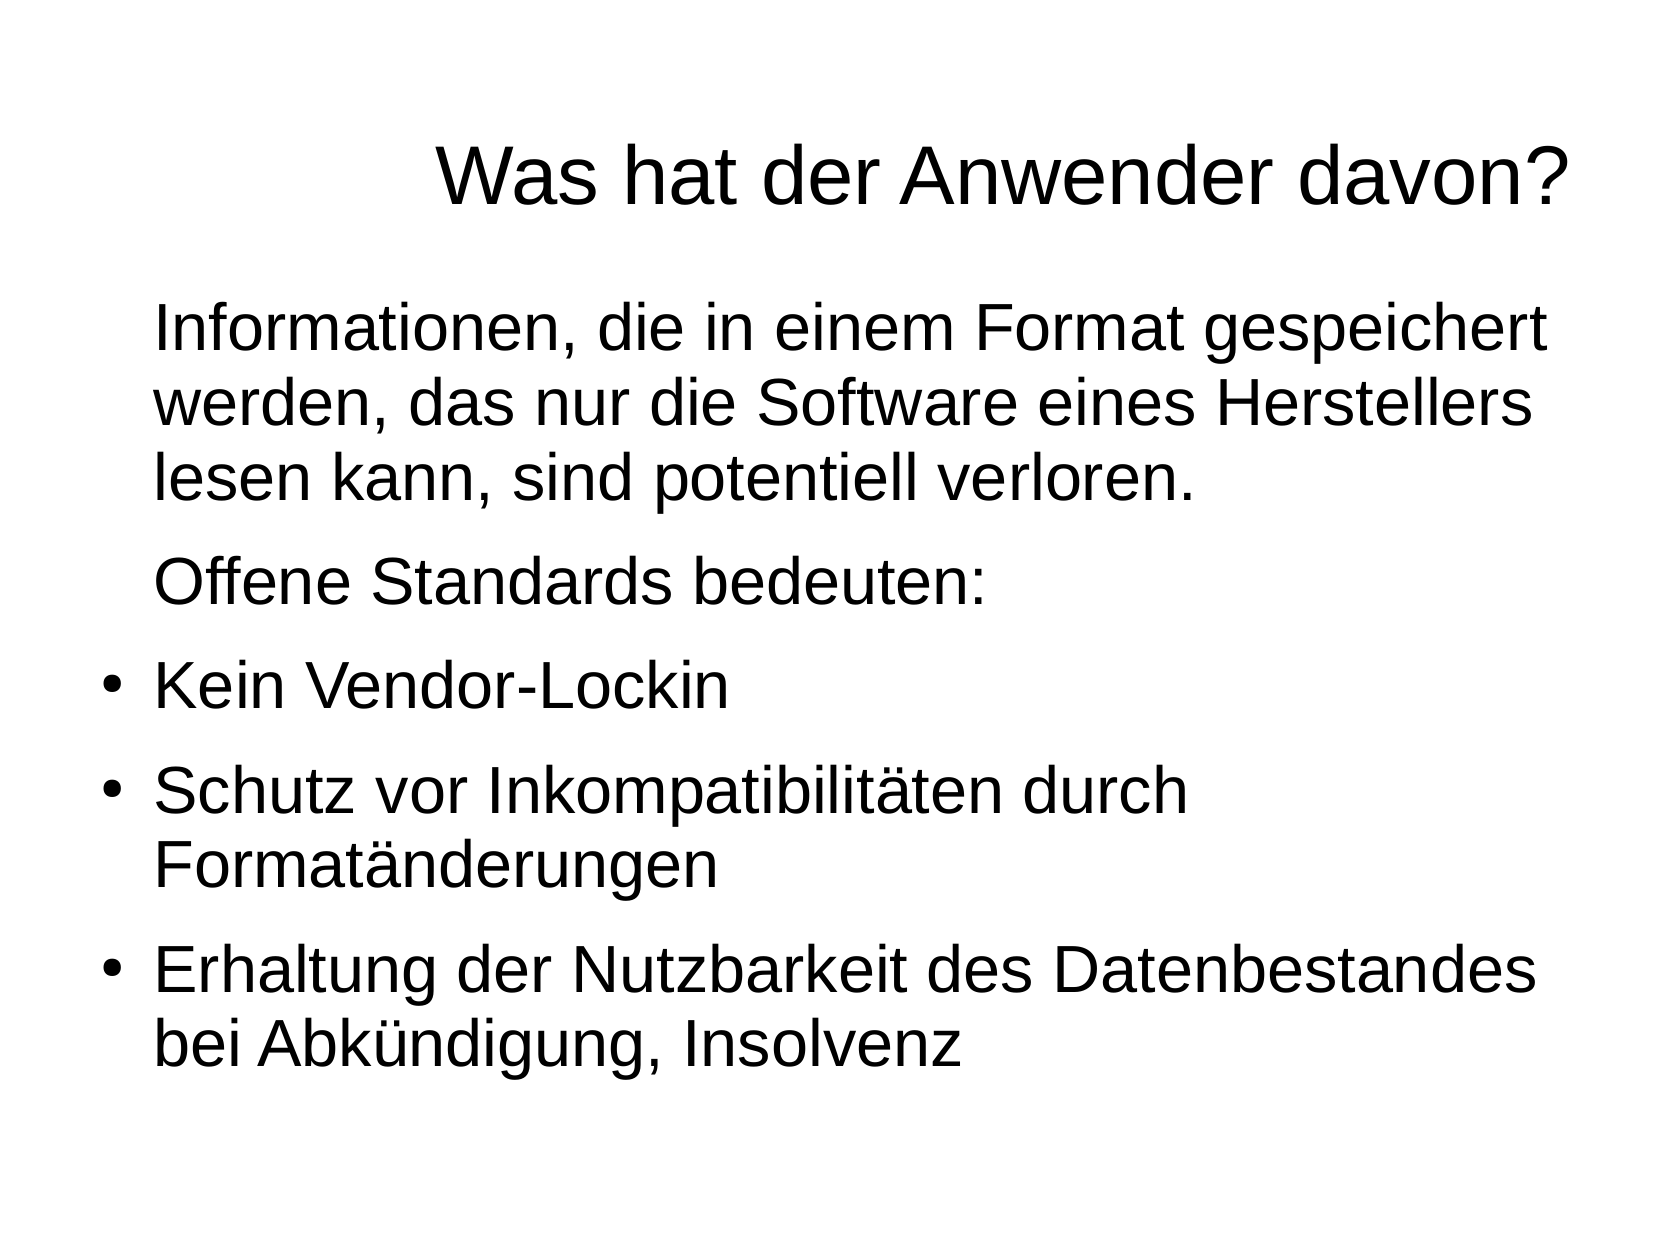

# Was hat der Anwender davon?
Informationen, die in einem Format gespeichert werden, das nur die Software eines Herstellers lesen kann, sind potentiell verloren.
Offene Standards bedeuten:
Kein Vendor-Lockin
Schutz vor Inkompatibilitäten durch Formatänderungen
Erhaltung der Nutzbarkeit des Datenbestandes bei Abkündigung, Insolvenz